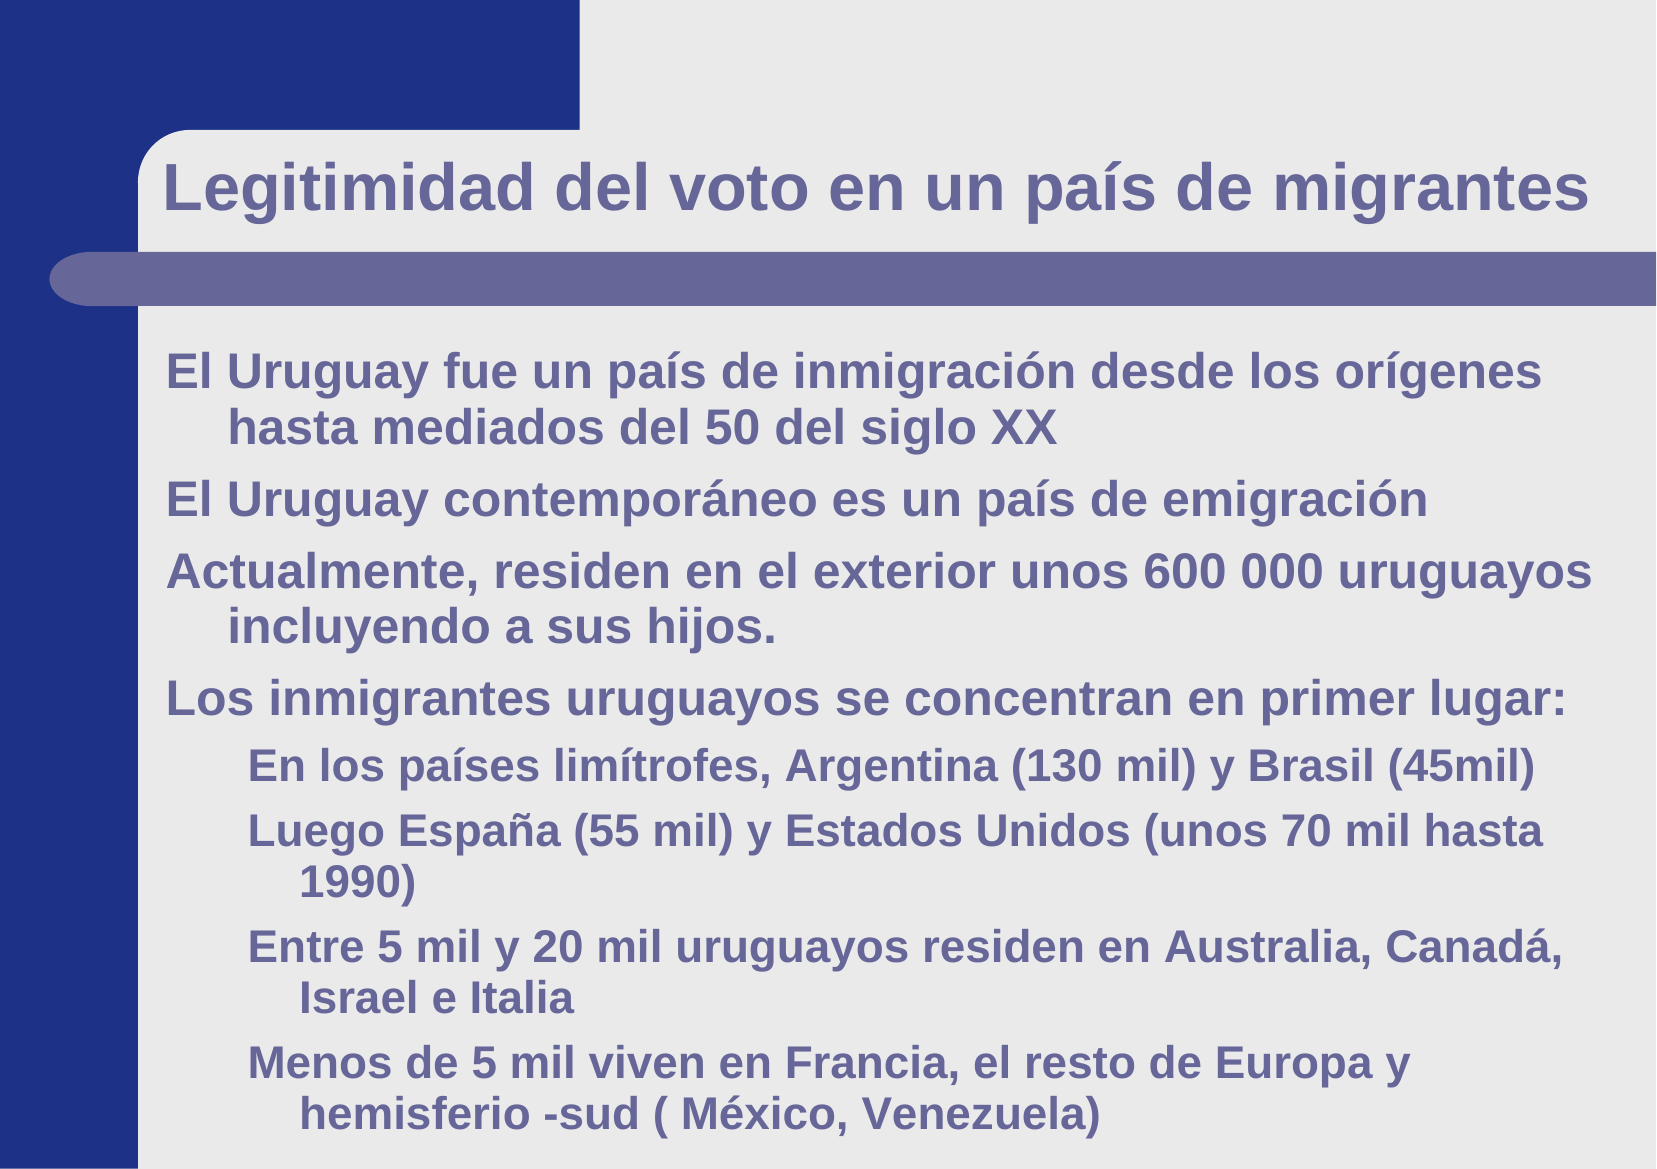

# Legitimidad del voto en un país de migrantes
El Uruguay fue un país de inmigración desde los orígenes hasta mediados del 50 del siglo XX
El Uruguay contemporáneo es un país de emigración
Actualmente, residen en el exterior unos 600 000 uruguayos incluyendo a sus hijos.
Los inmigrantes uruguayos se concentran en primer lugar:
En los países limítrofes, Argentina (130 mil) y Brasil (45mil)
Luego España (55 mil) y Estados Unidos (unos 70 mil hasta 1990)
Entre 5 mil y 20 mil uruguayos residen en Australia, Canadá, Israel e Italia
Menos de 5 mil viven en Francia, el resto de Europa y hemisferio -sud ( México, Venezuela)